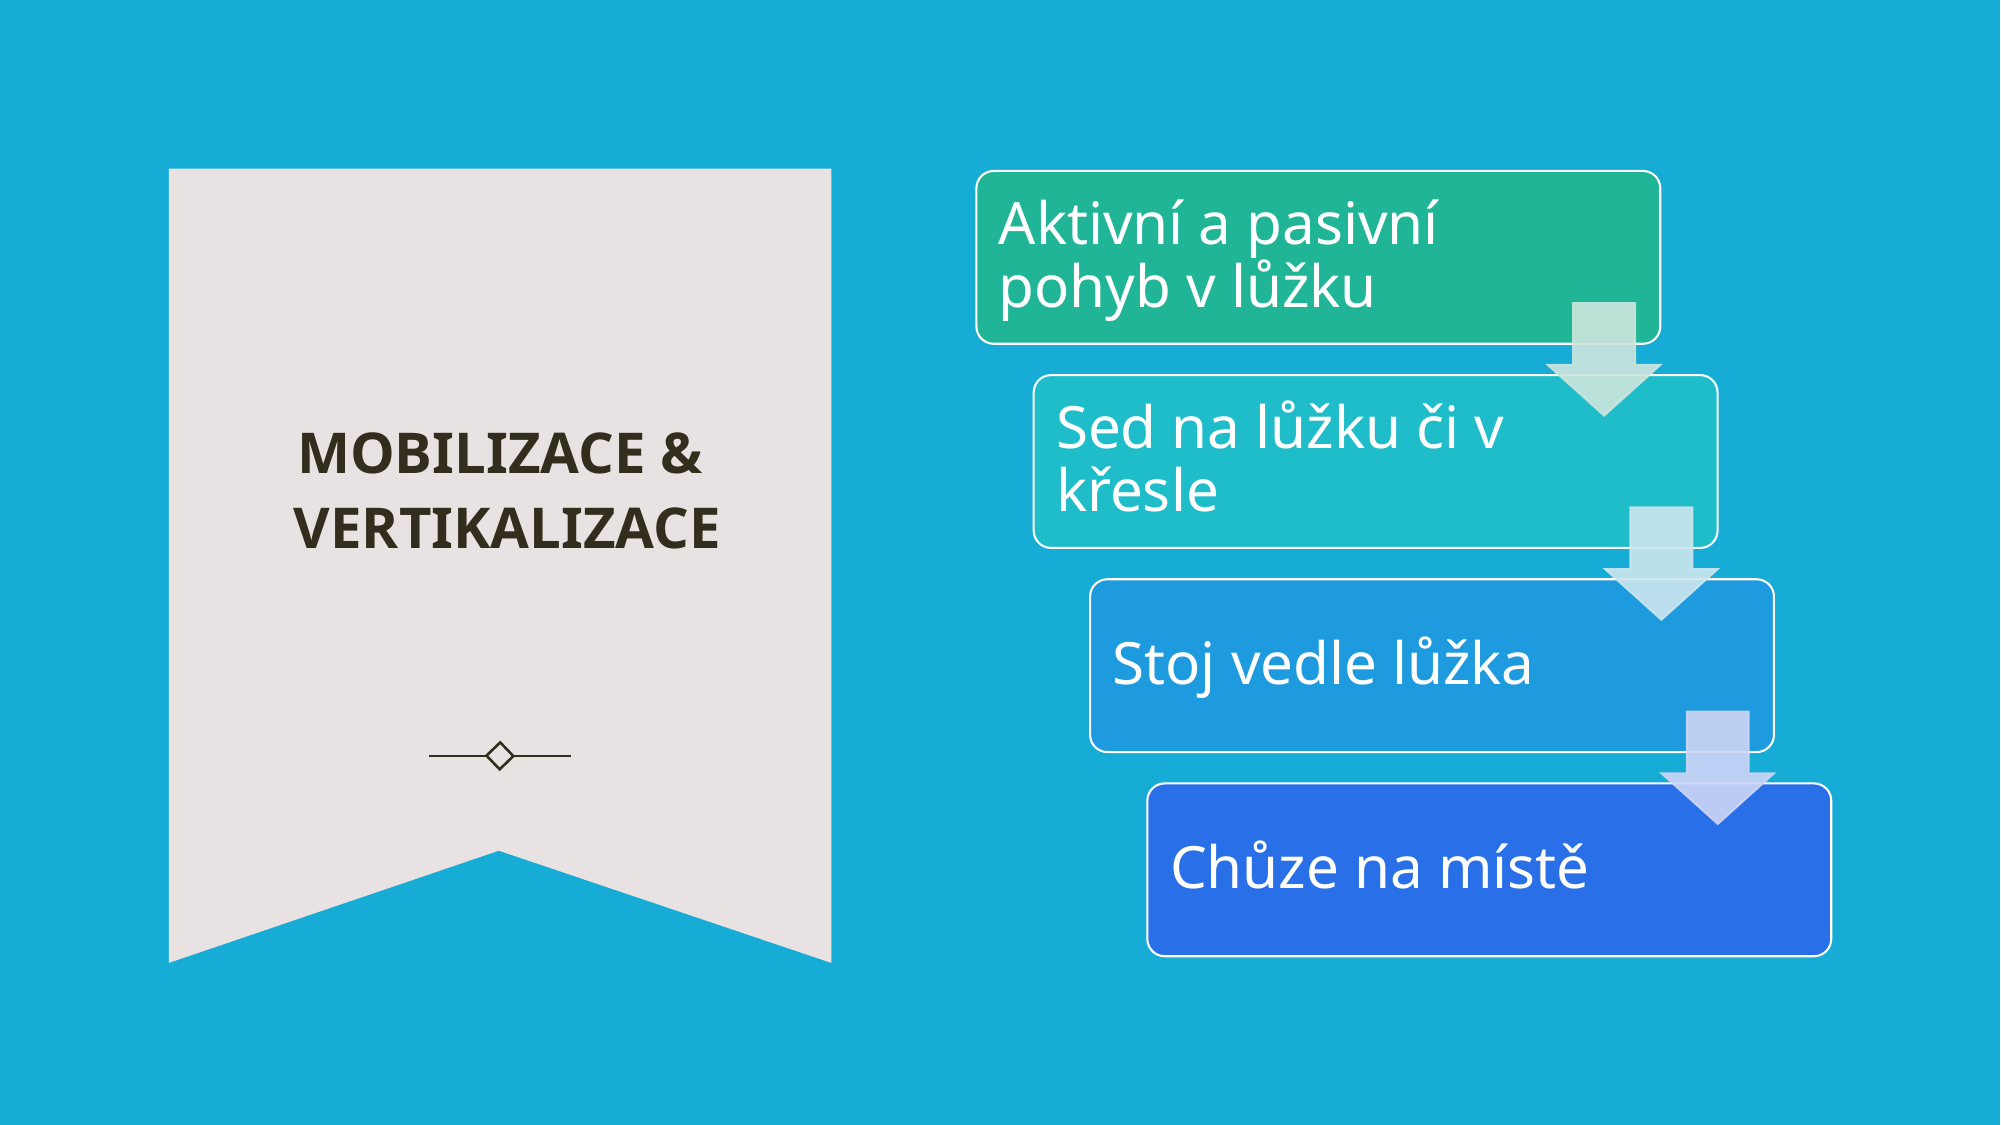

Aktivní a pasivní pohyb v lůžku
Sed na lůžku či v křesle
Stoj vedle lůžka
Chůze na místě
# MOBILIZACE &  VERTIKALIZACE